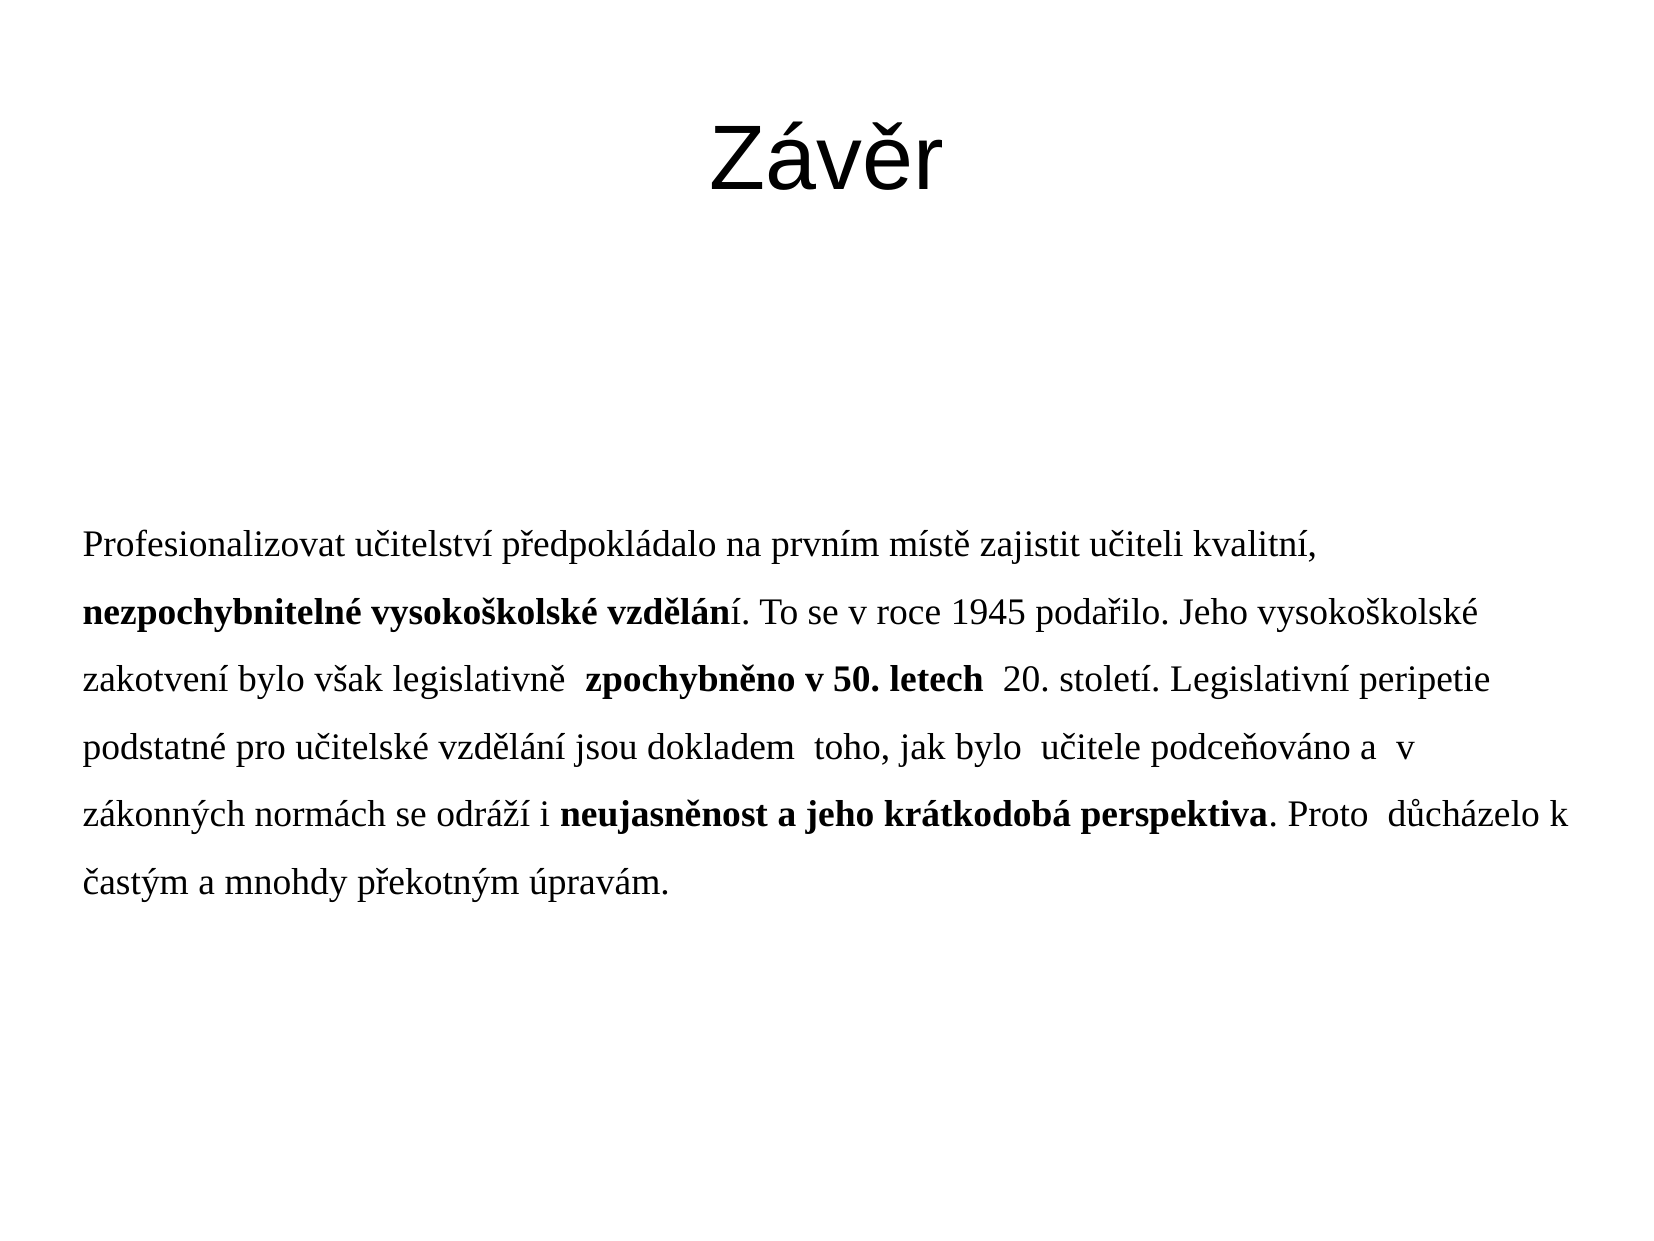

# Závěr
Profesionalizovat učitelství předpokládalo na prvním místě zajistit učiteli kvalitní, nezpochybnitelné vysokoškolské vzdělání. To se v roce 1945 podařilo. Jeho vysokoškolské zakotvení bylo však legislativně zpochybněno v 50. letech 20. století. Legislativní peripetie podstatné pro učitelské vzdělání jsou dokladem toho, jak bylo učitele podceňováno a v zákonných normách se odráží i neujasněnost a jeho krátkodobá perspektiva. Proto důcházelo k častým a mnohdy překotným úpravám.